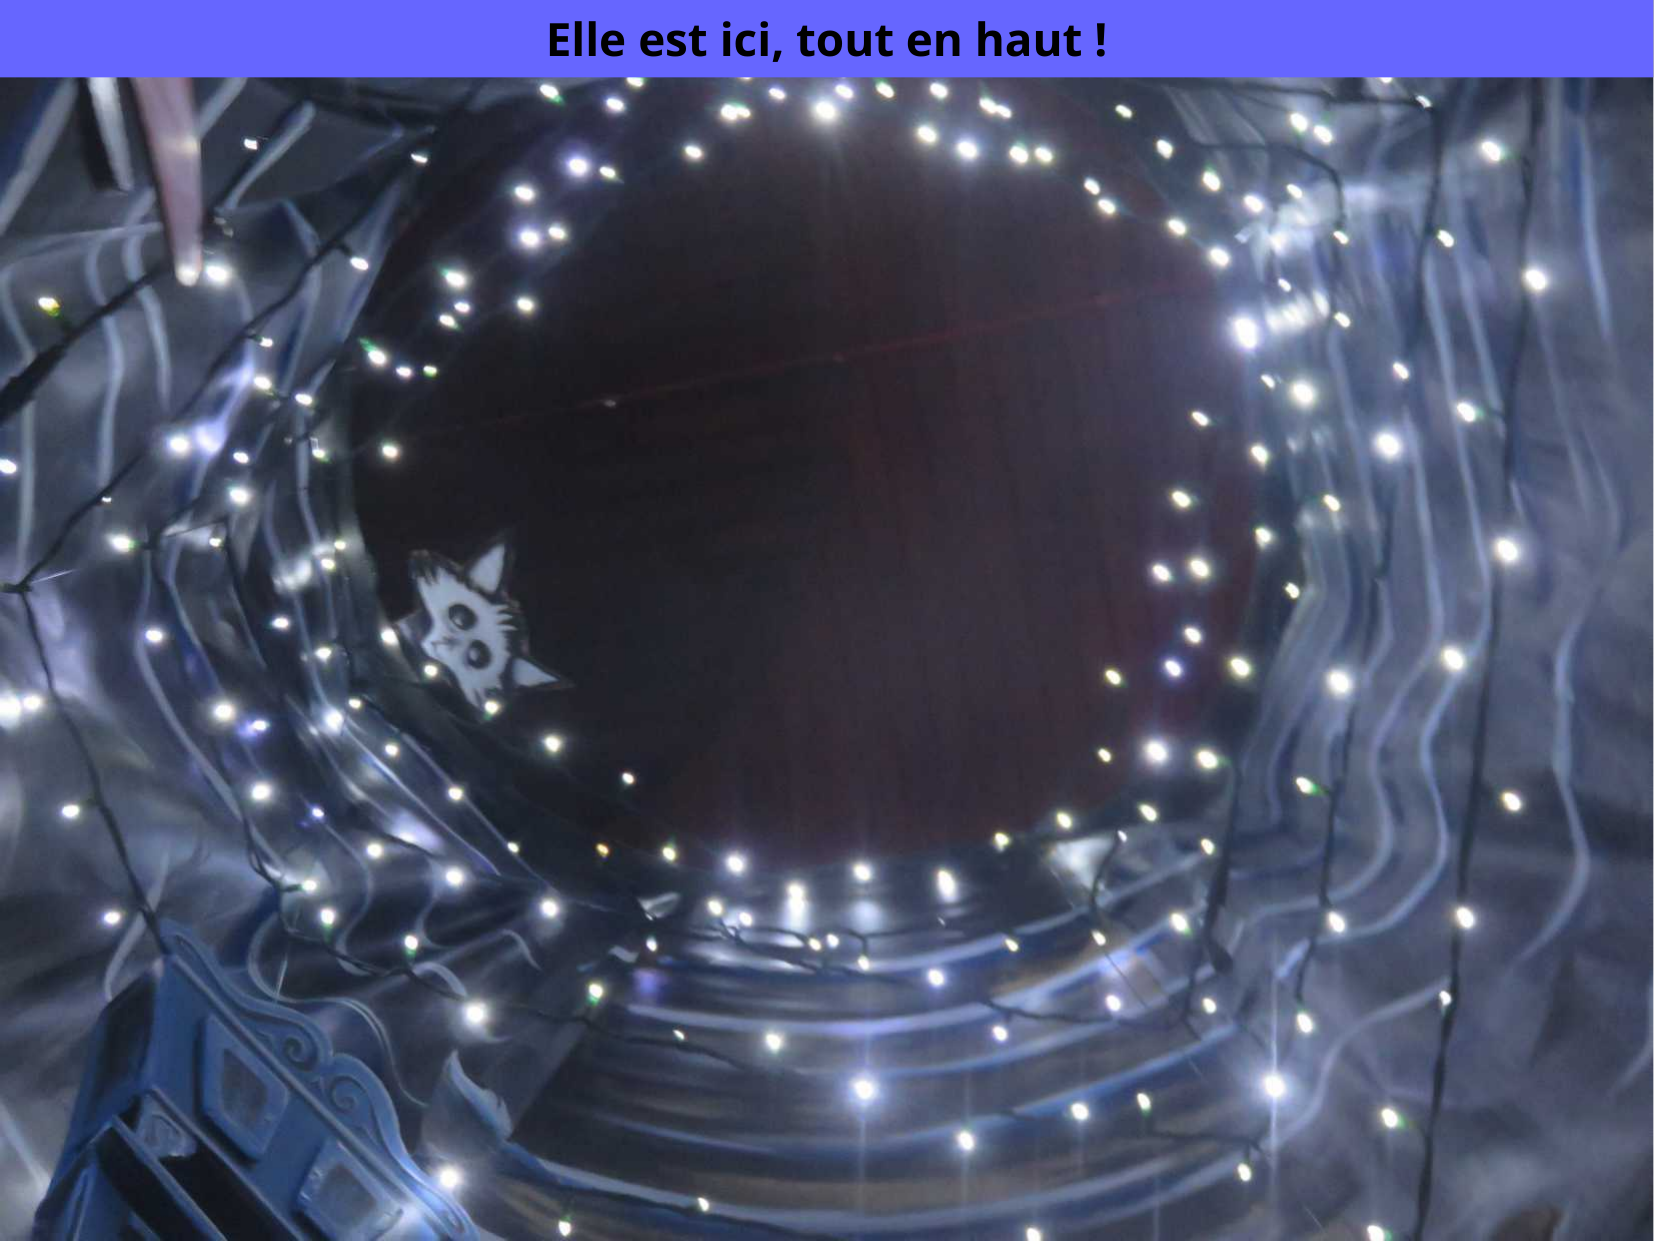

Elle est ici, tout en haut !